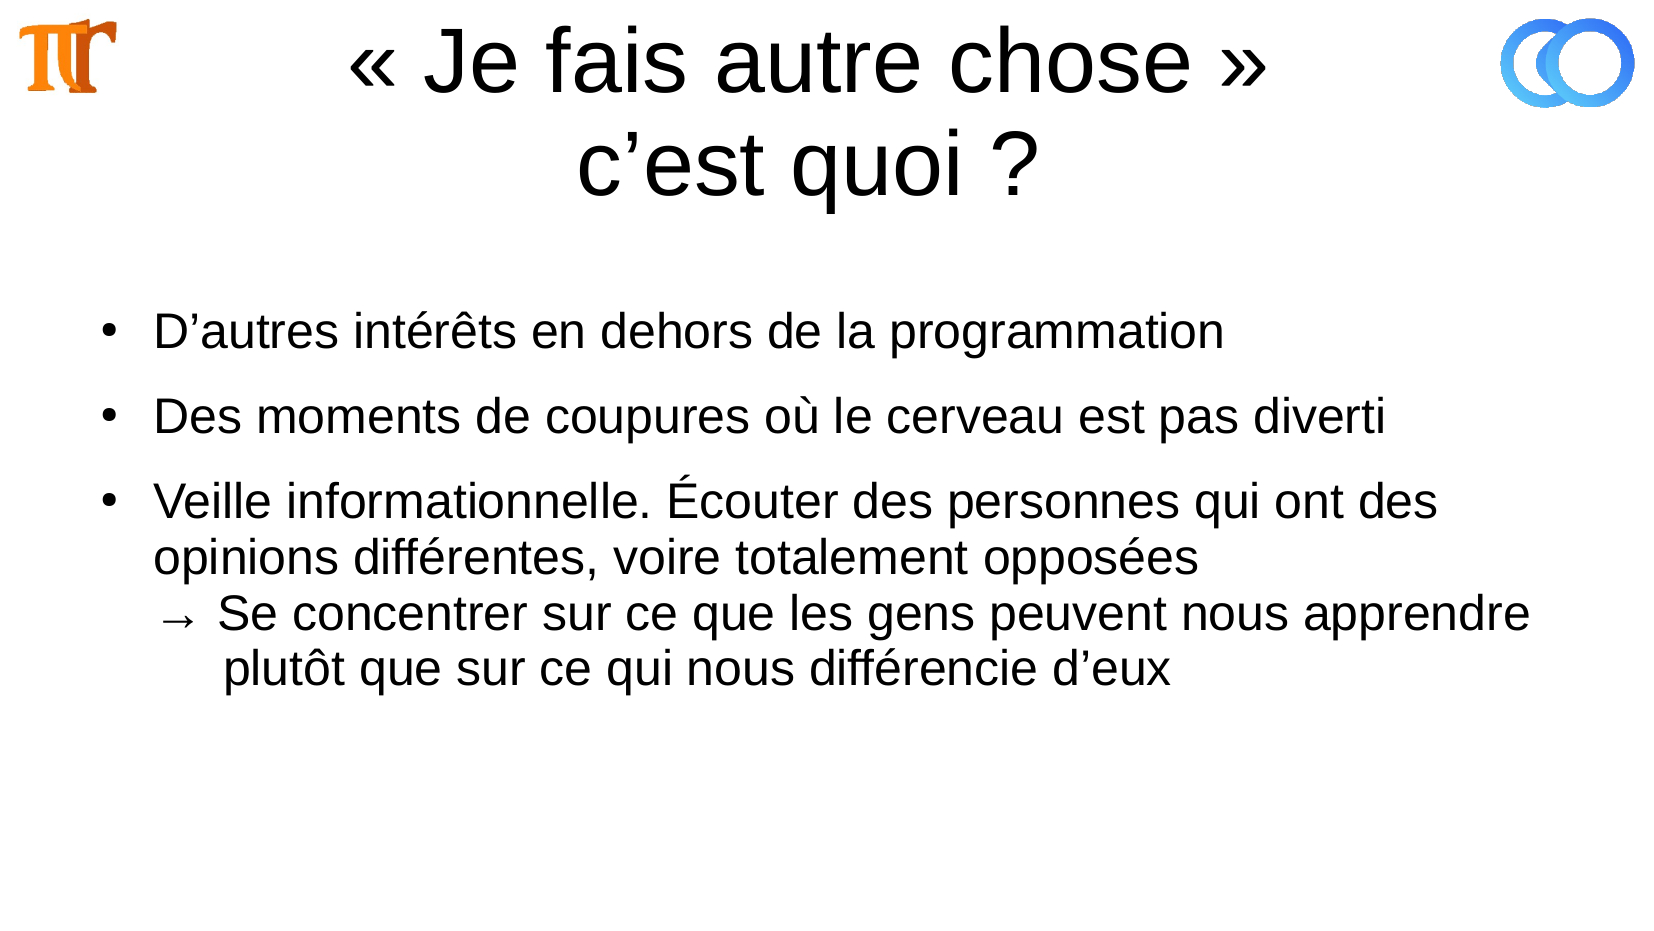

# « Je fais autre chose » c’est quoi ?
D’autres intérêts en dehors de la programmation
Des moments de coupures où le cerveau est pas diverti
Veille informationnelle. Écouter des personnes qui ont des opinions différentes, voire totalement opposées
→ Se concentrer sur ce que les gens peuvent nous apprendre plutôt que sur ce qui nous différencie d’eux